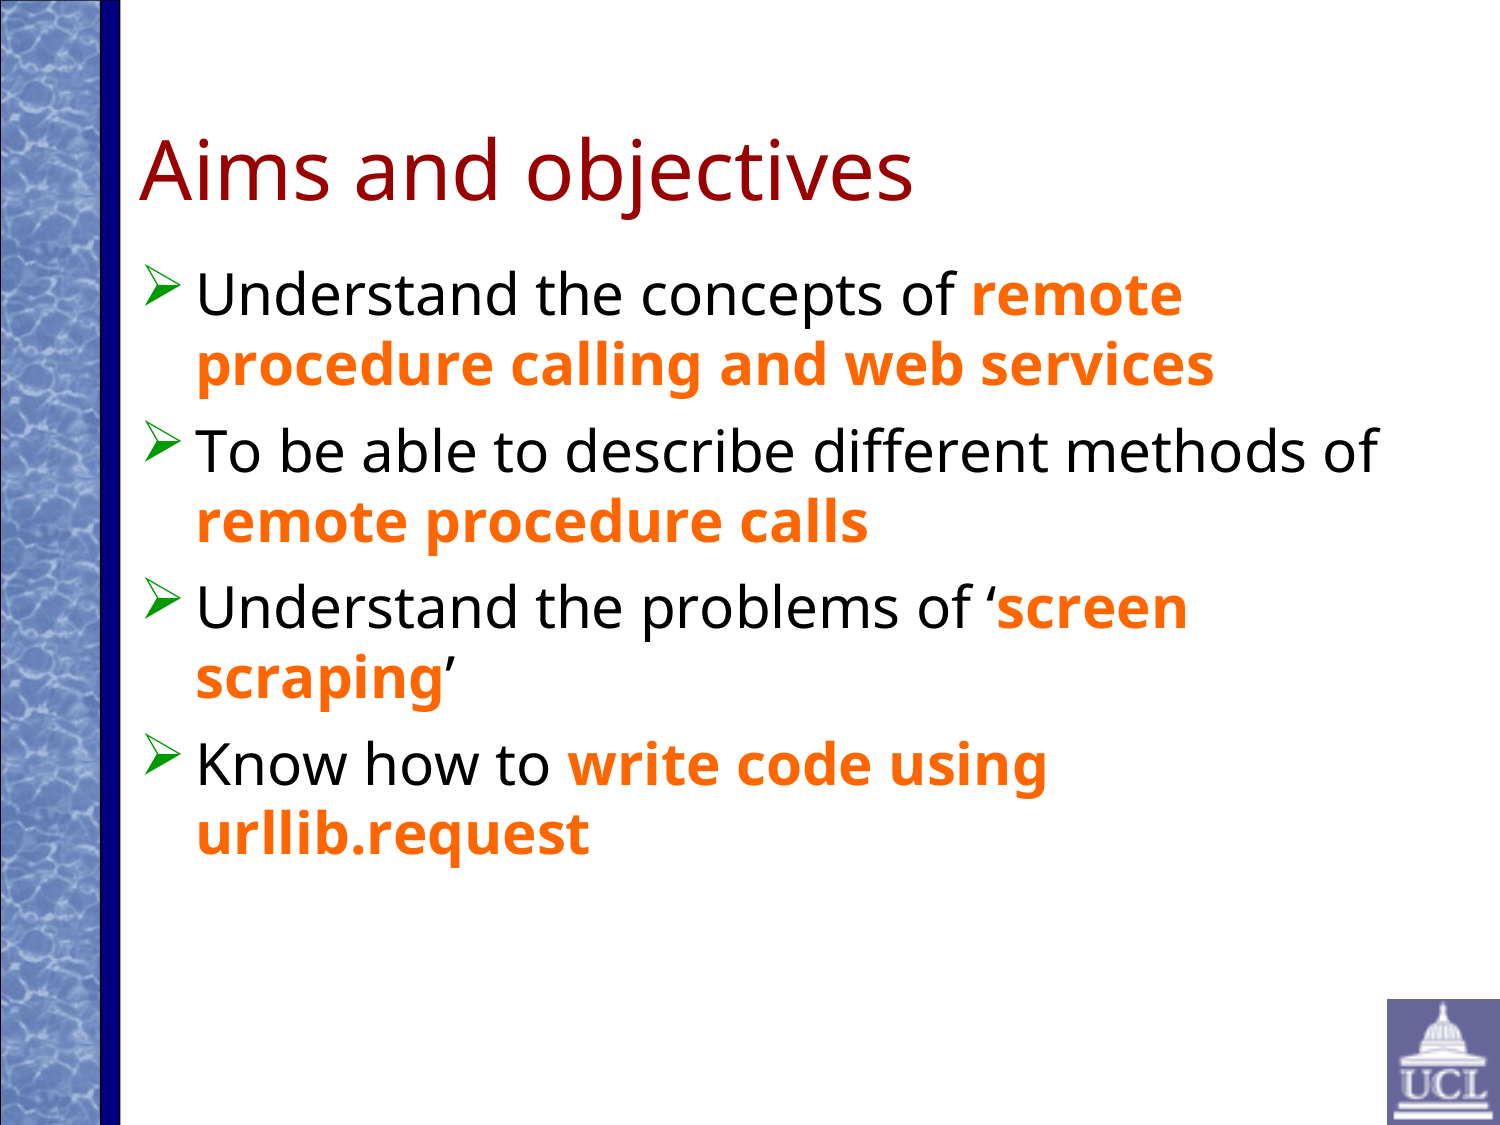

# Aims and objectives
Understand the concepts of remote procedure calling and web services
To be able to describe different methods of remote procedure calls
Understand the problems of ‘screen scraping’
Know how to write code using urllib.request